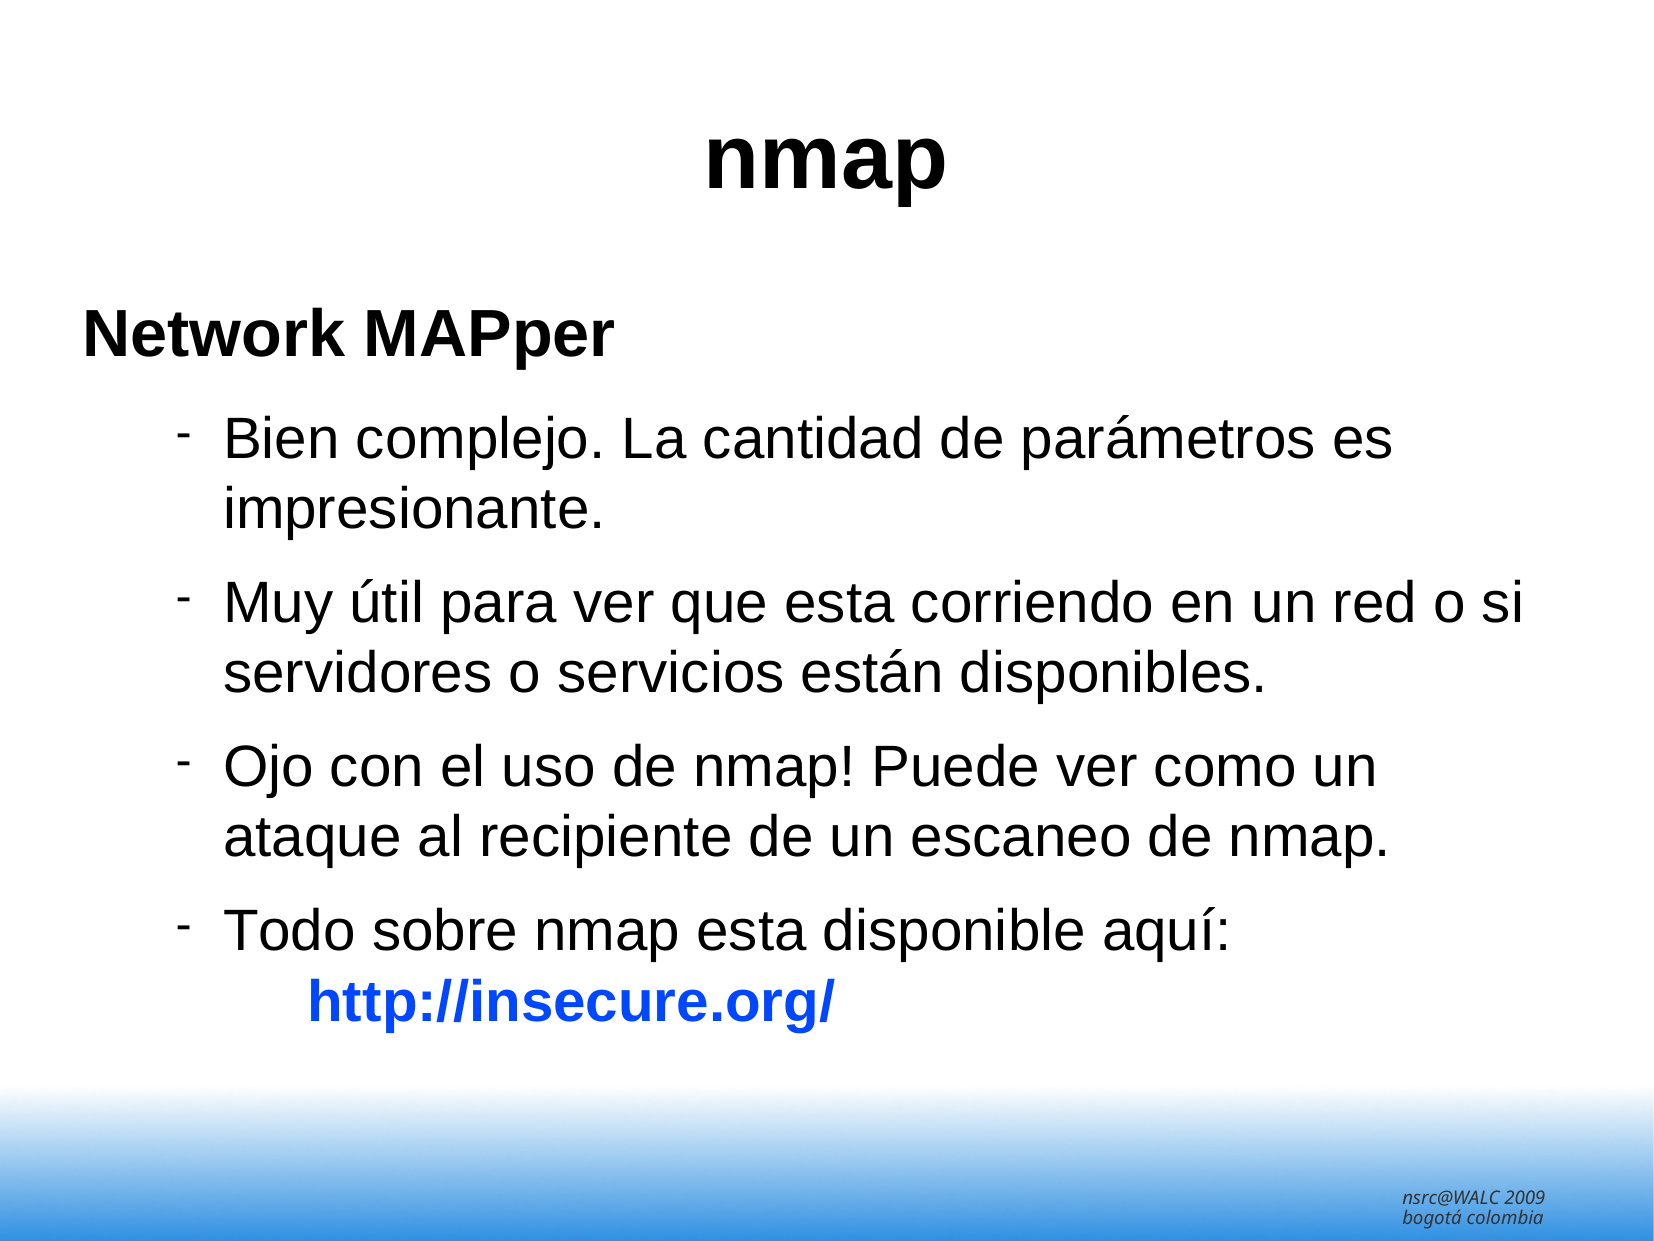

# nmap
Network MAPper
Bien complejo. La cantidad de parámetros es impresionante.
Muy útil para ver que esta corriendo en un red o si servidores o servicios están disponibles.
Ojo con el uso de nmap! Puede ver como un ataque al recipiente de un escaneo de nmap.
Todo sobre nmap esta disponible aquí:
		http://insecure.org/